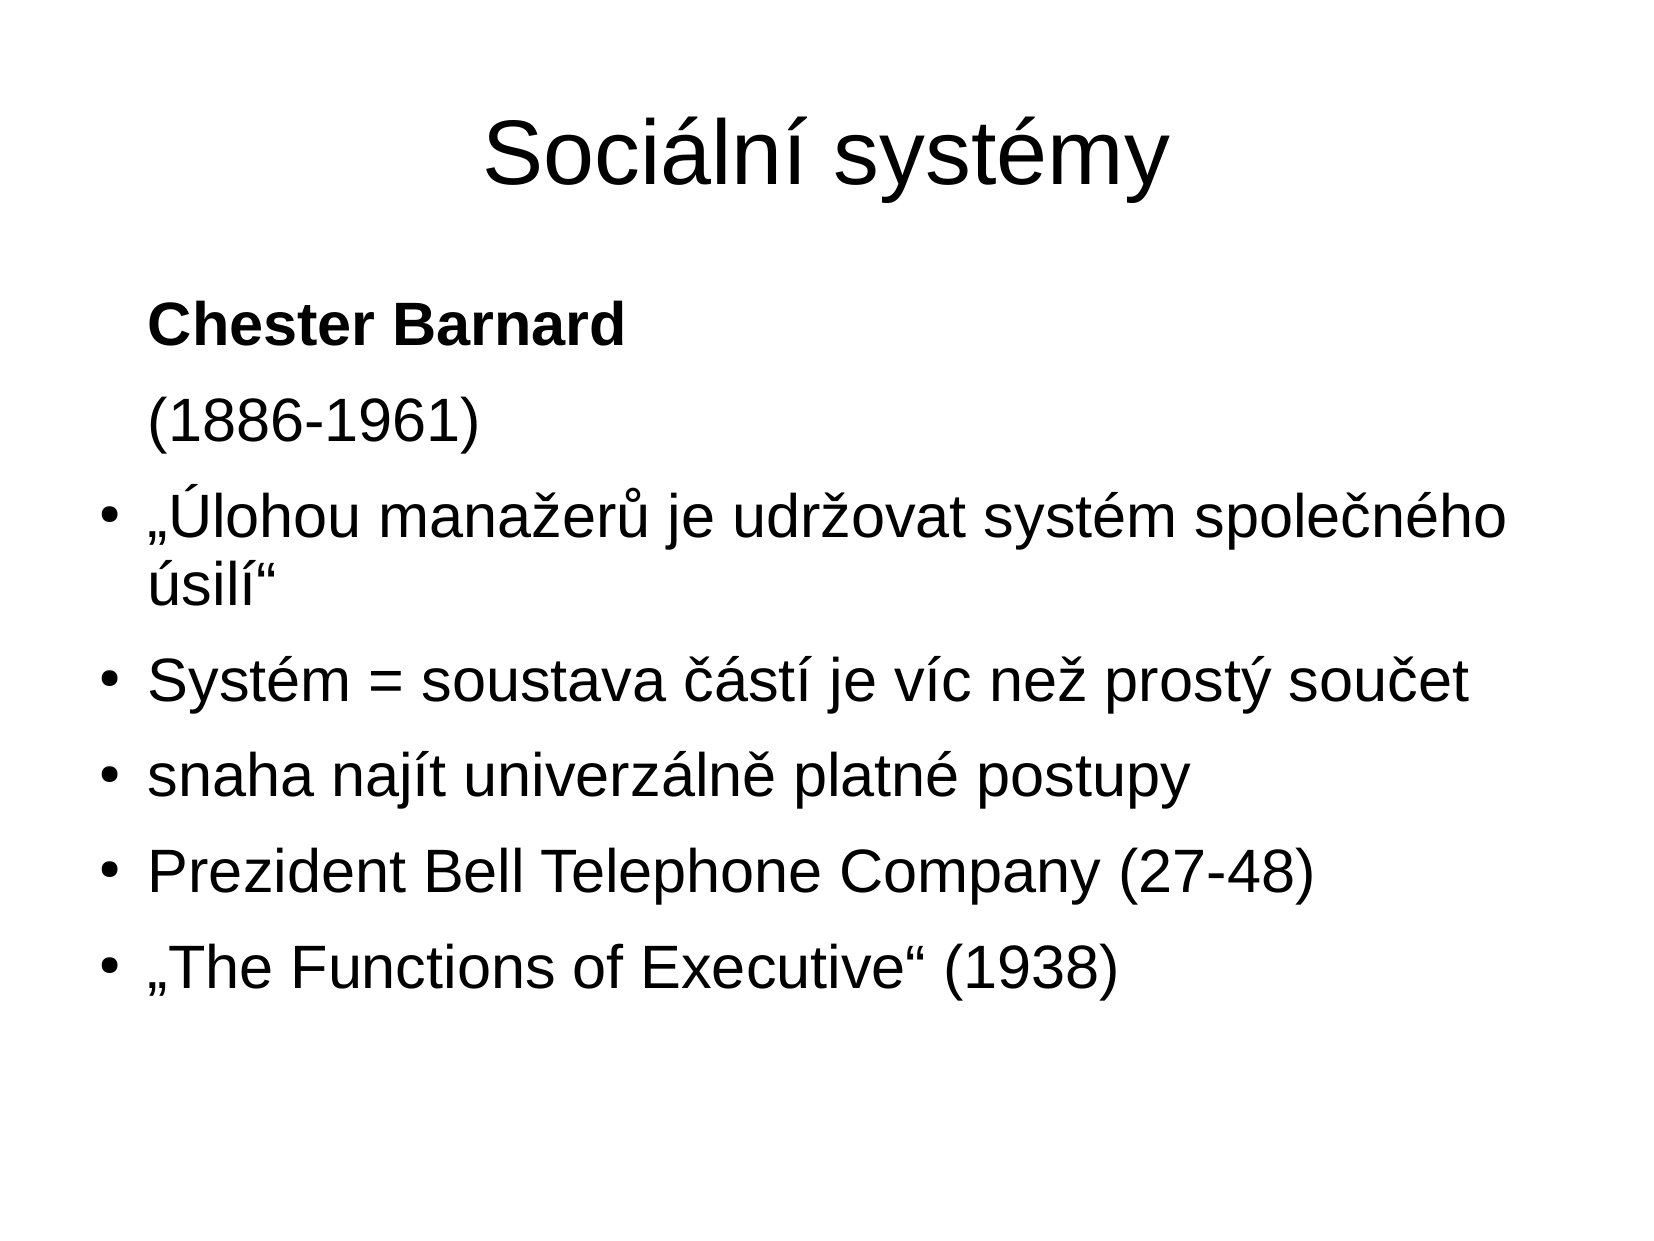

# Sociální systémy
Chester Barnard
(1886-1961)
„Úlohou manažerů je udržovat systém společného úsilí“
Systém = soustava částí je víc než prostý součet
snaha najít univerzálně platné postupy
Prezident Bell Telephone Company (27-48)
„The Functions of Executive“ (1938)